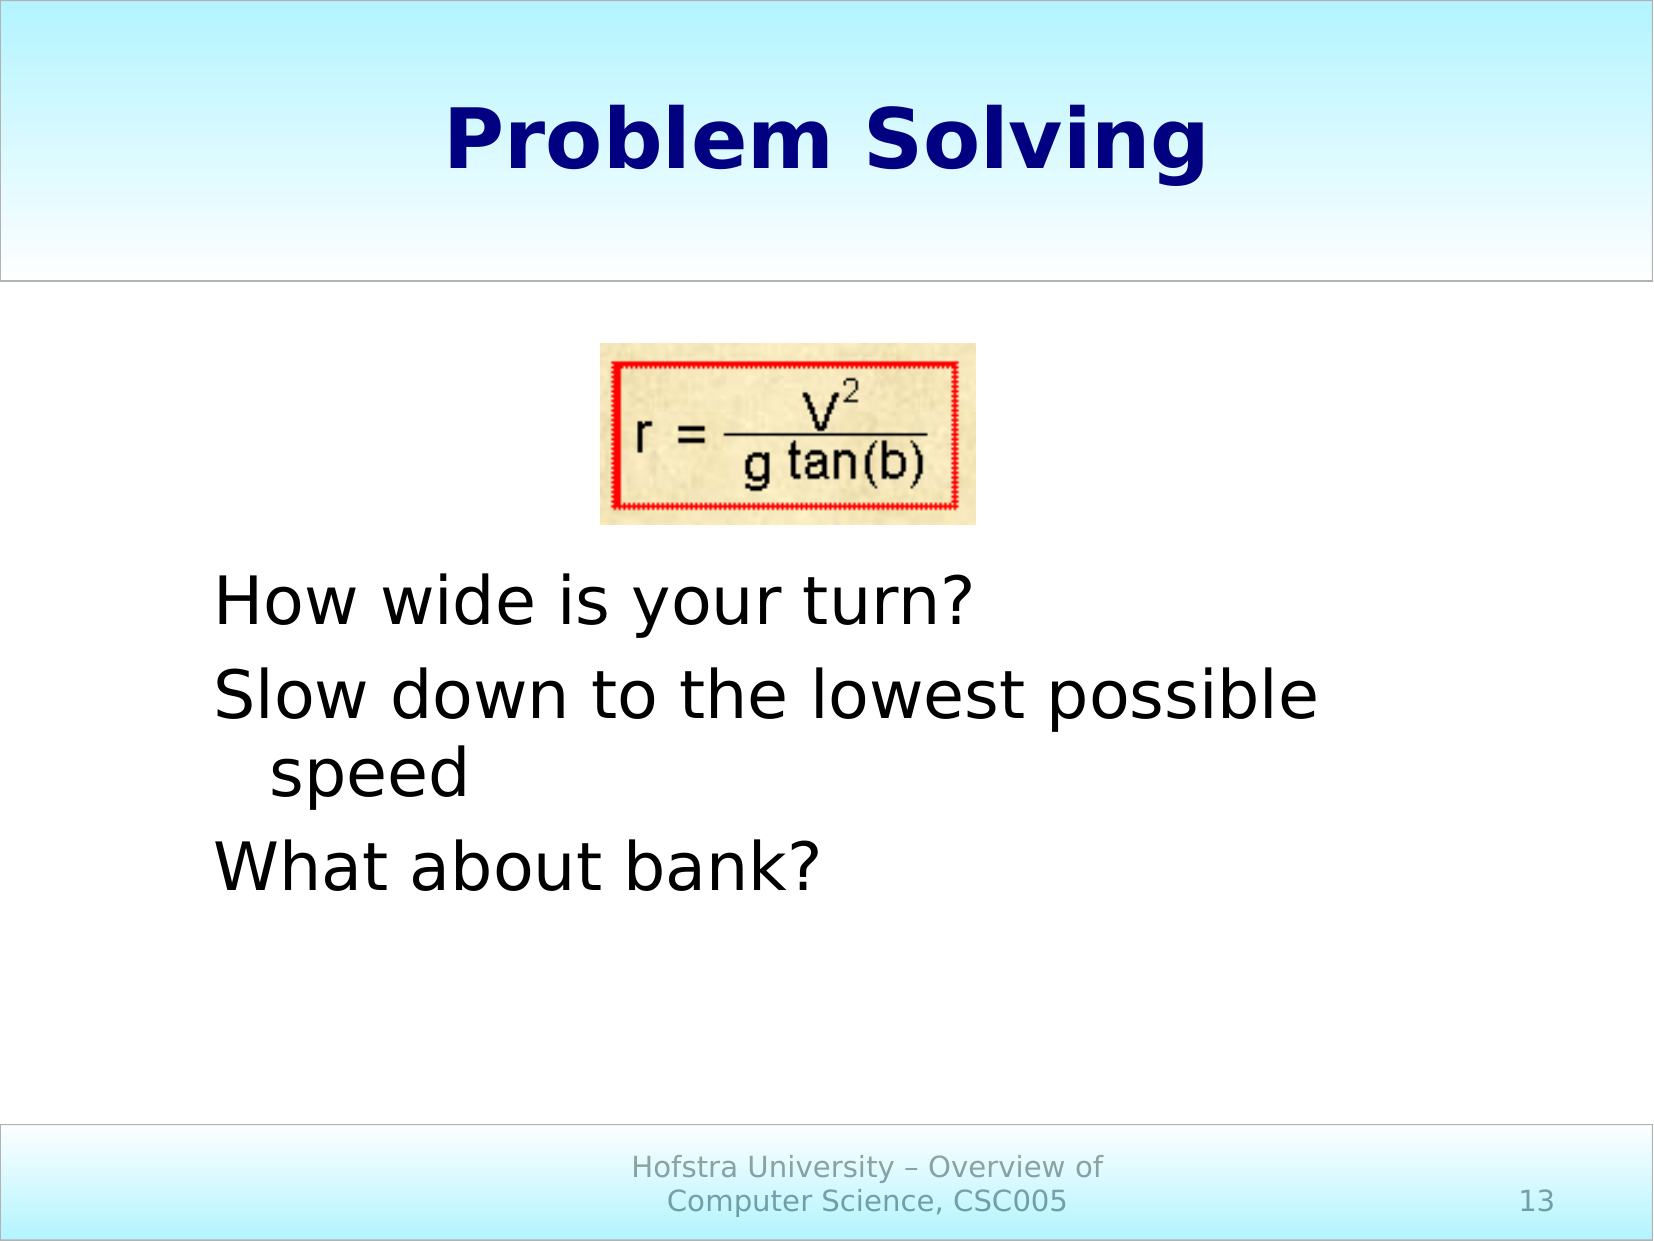

# Problem Solving
How wide is your turn?
Slow down to the lowest possible speed
What about bank?
13